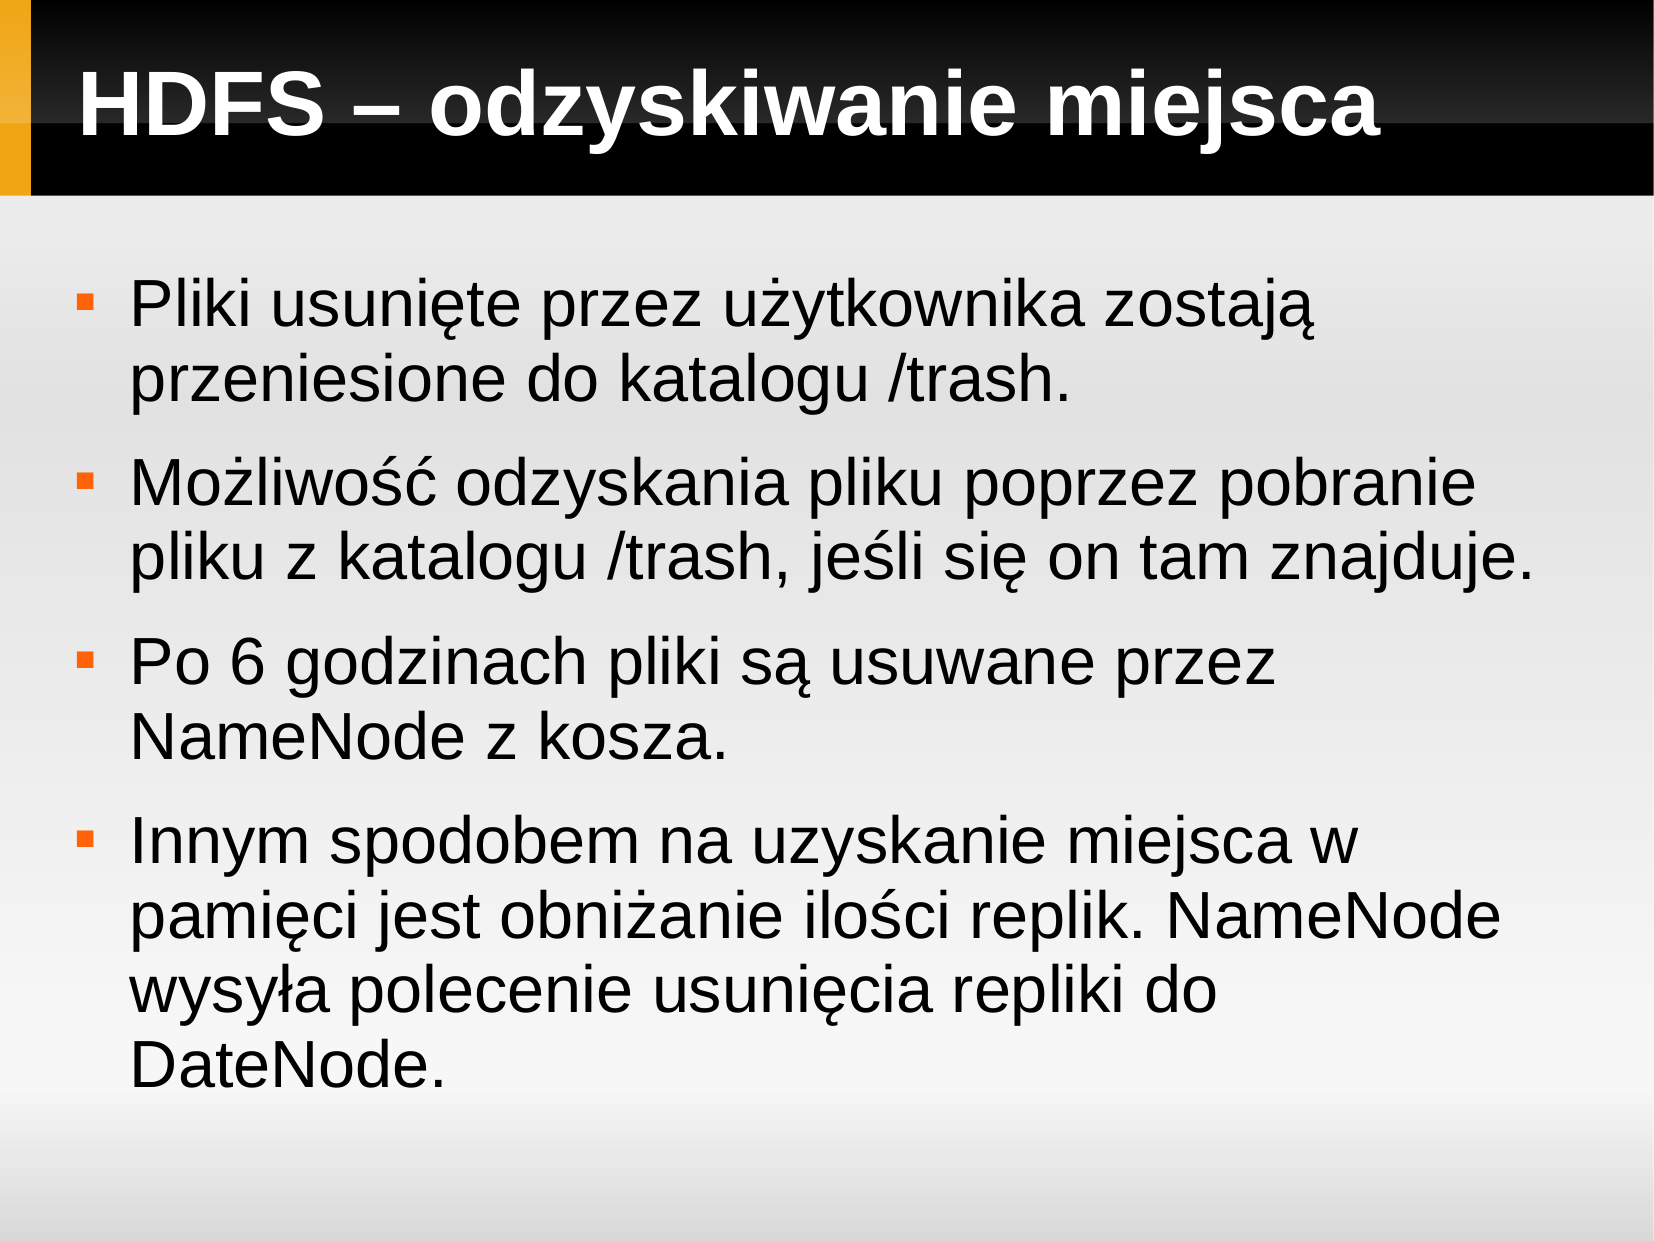

#
HDFS – odzyskiwanie miejsca
Pliki usunięte przez użytkownika zostają przeniesione do katalogu /trash.
Możliwość odzyskania pliku poprzez pobranie pliku z katalogu /trash, jeśli się on tam znajduje.
Po 6 godzinach pliki są usuwane przez NameNode z kosza.
Innym spodobem na uzyskanie miejsca w pamięci jest obniżanie ilości replik. NameNode wysyła polecenie usunięcia repliki do DateNode.